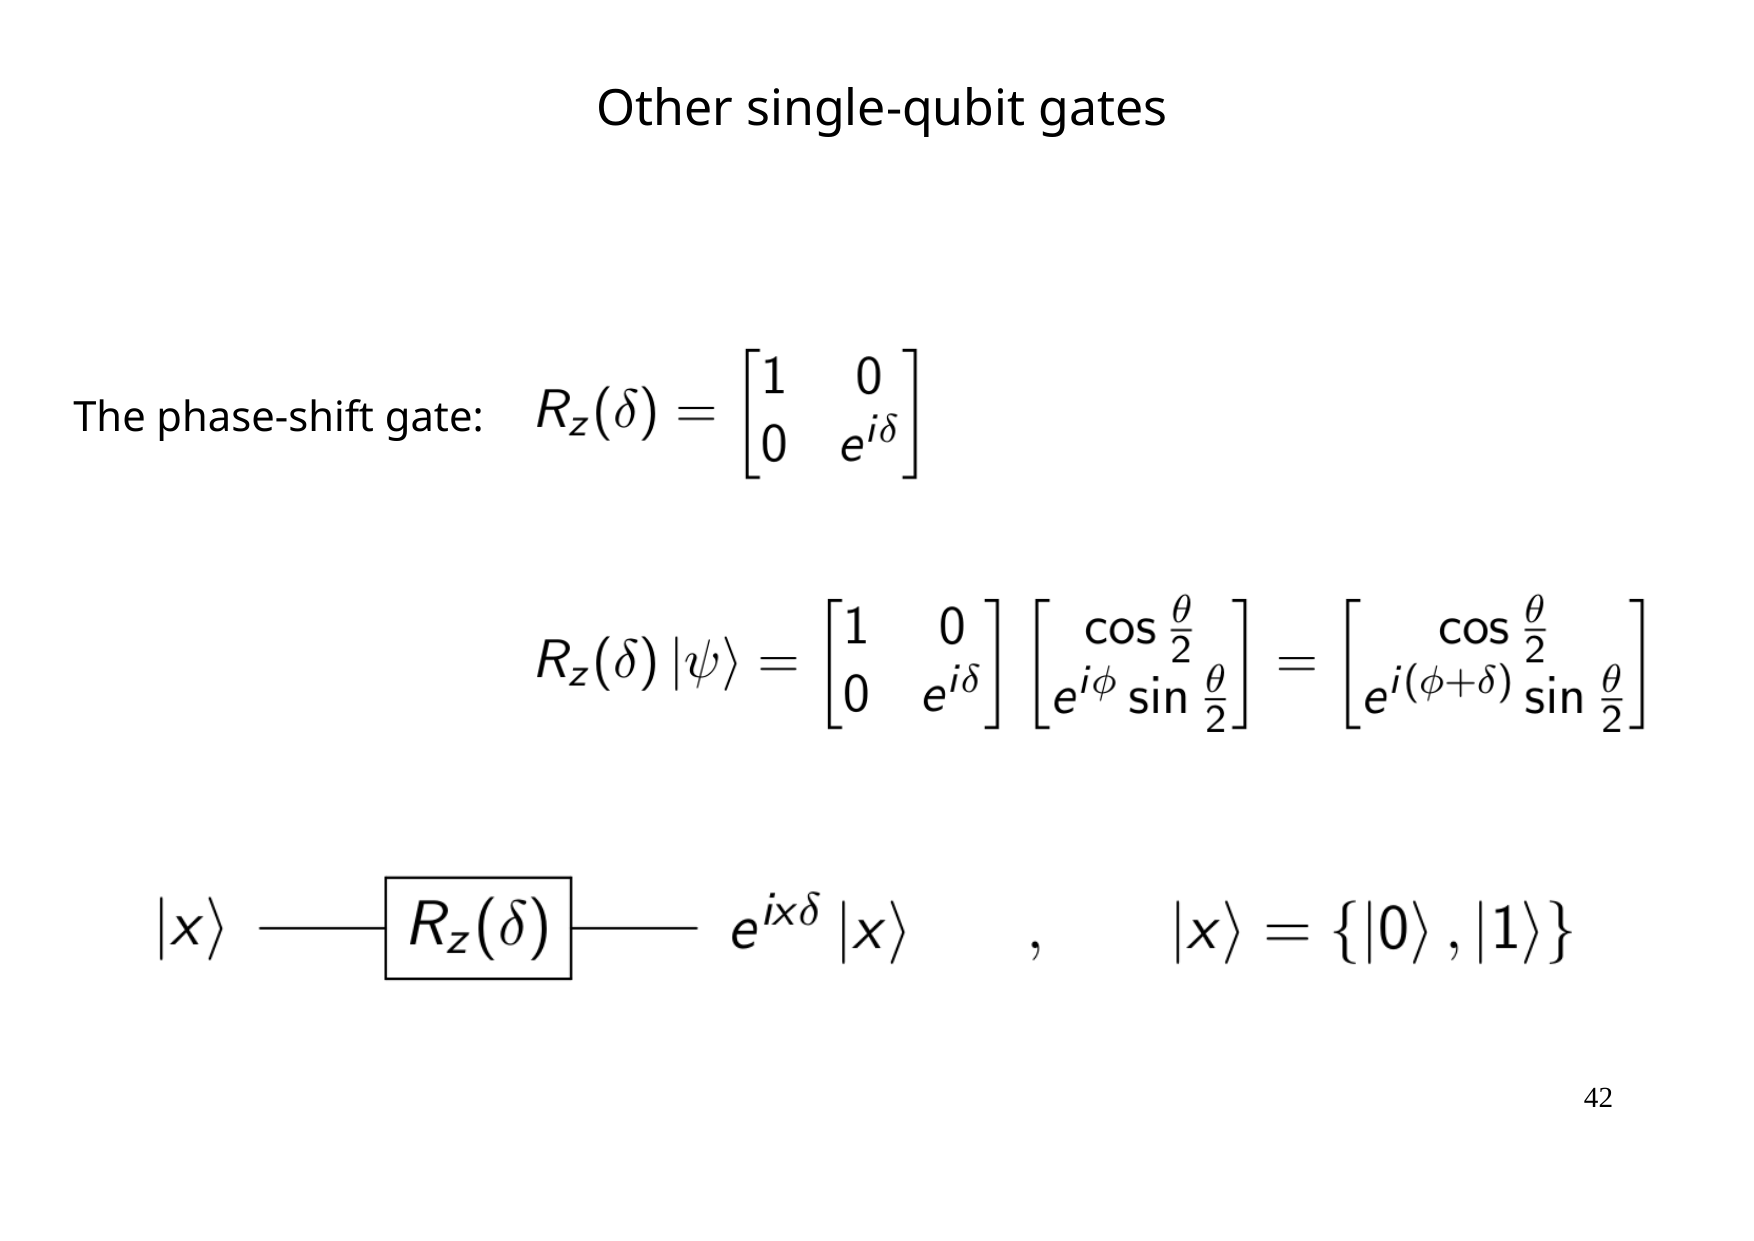

Other single-qubit gates
The phase-shift gate:
42